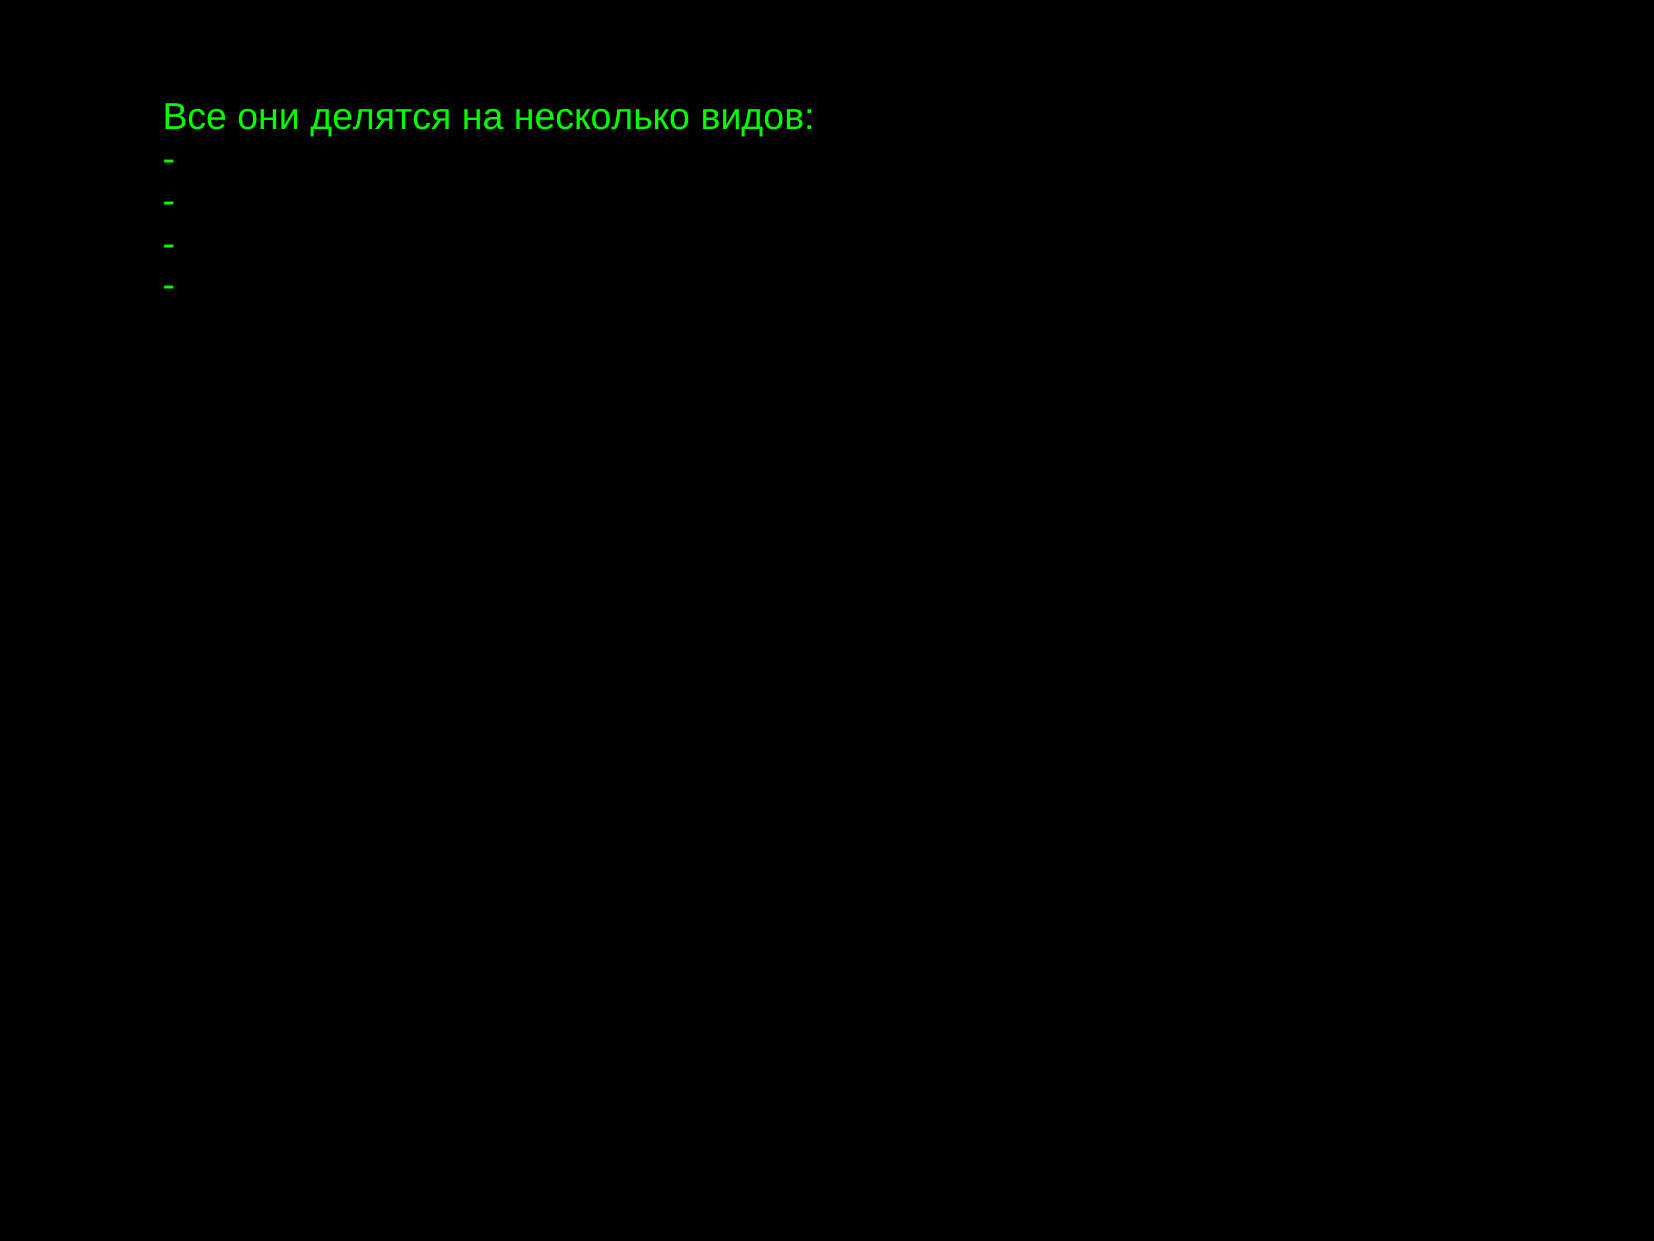

Все они делятся на несколько видов:
-
-
-
-